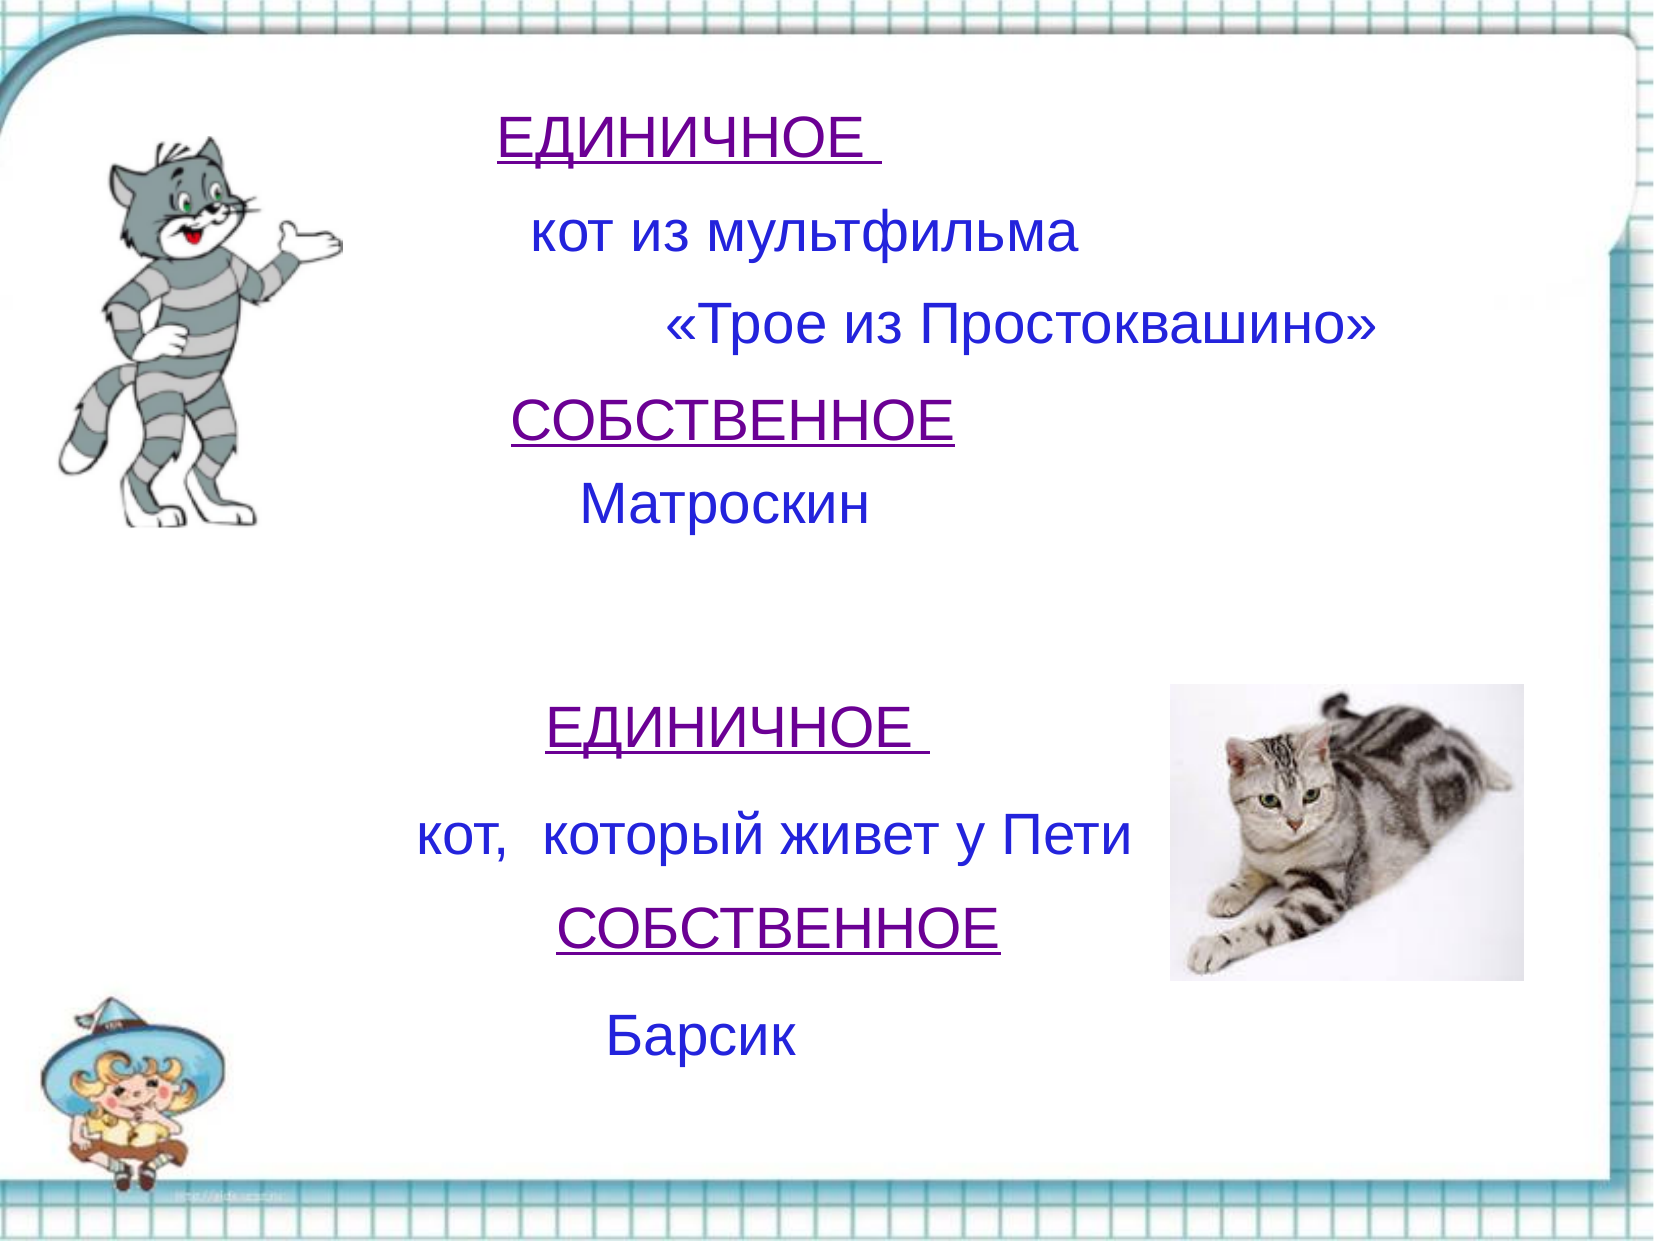

ЕДИНИЧНОЕ
кот из мультфильма
«Трое из Простоквашино»
СОБСТВЕННОЕ
Матроскин
ЕДИНИЧНОЕ
кот, который живет у Пети
СОБСТВЕННОЕ
Барсик